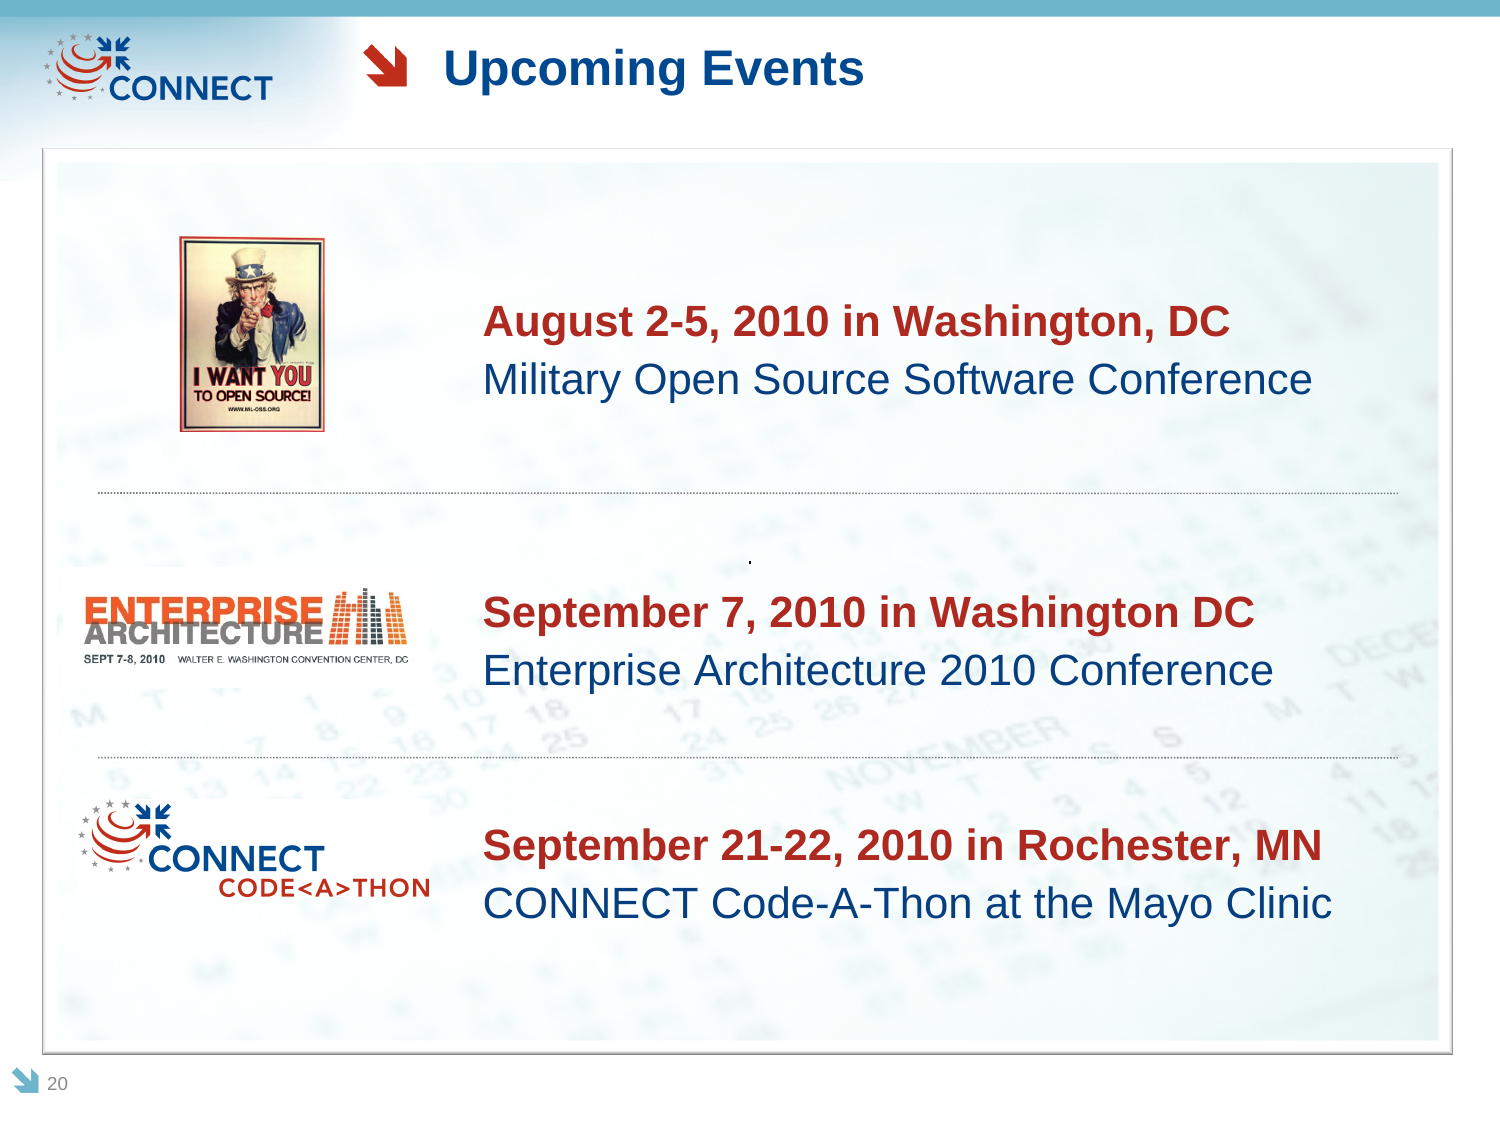

# Upcoming Events
August 2-5, 2010 in Washington, DC
Military Open Source Software Conference
September 7, 2010 in Washington DC
Enterprise Architecture 2010 Conference
September 21-22, 2010 in Rochester, MN
CONNECT Code-A-Thon at the Mayo Clinic